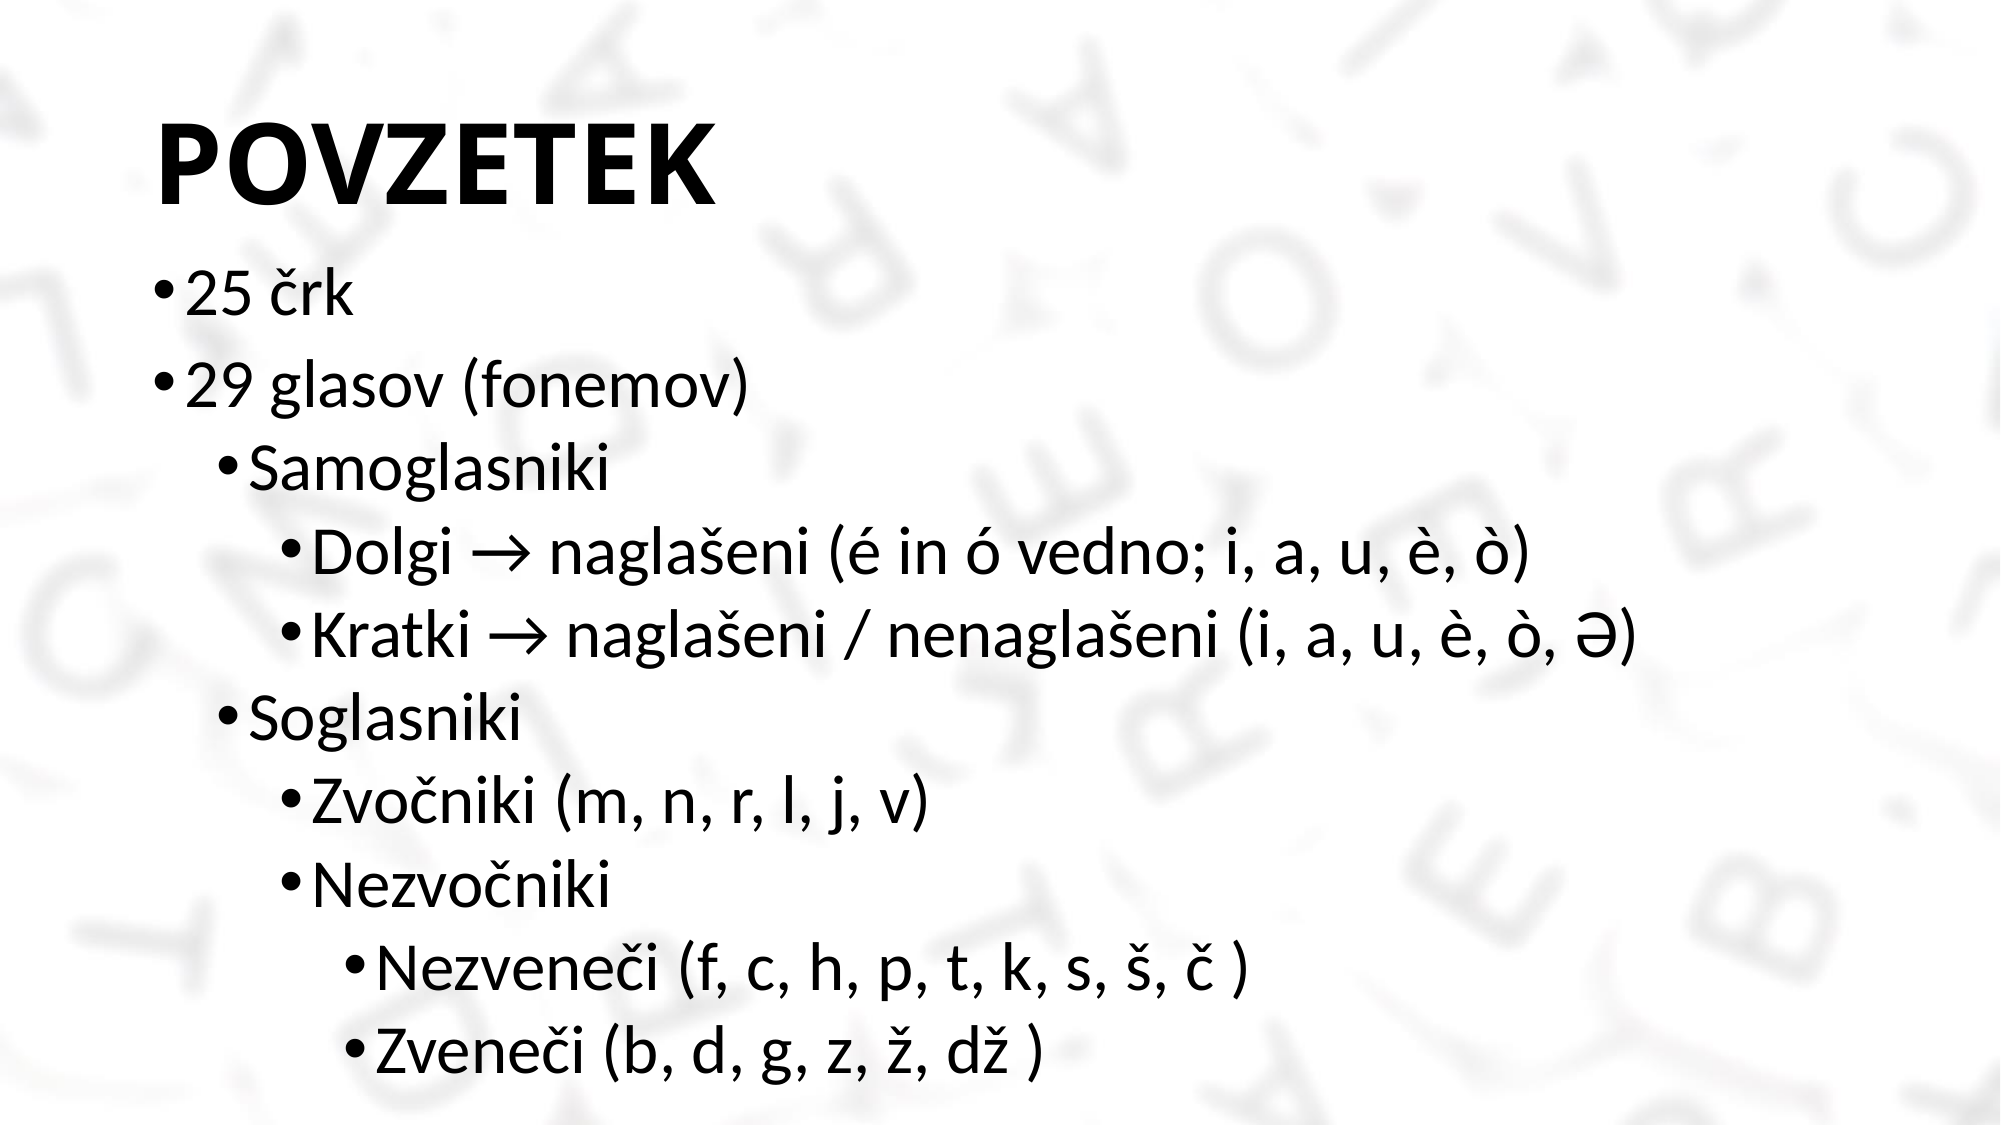

# POVZETEK
25 črk
29 glasov (fonemov)
Samoglasniki
Dolgi → naglašeni (é in ó vedno; i, a, u, è, ò)
Kratki → naglašeni / nenaglašeni (i, a, u, è, ò, Ə)
Soglasniki
Zvočniki (m, n, r, l, j, v)
Nezvočniki
Nezveneči (f, c, h, p, t, k, s, š, č )
Zveneči (b, d, g, z, ž, dž )